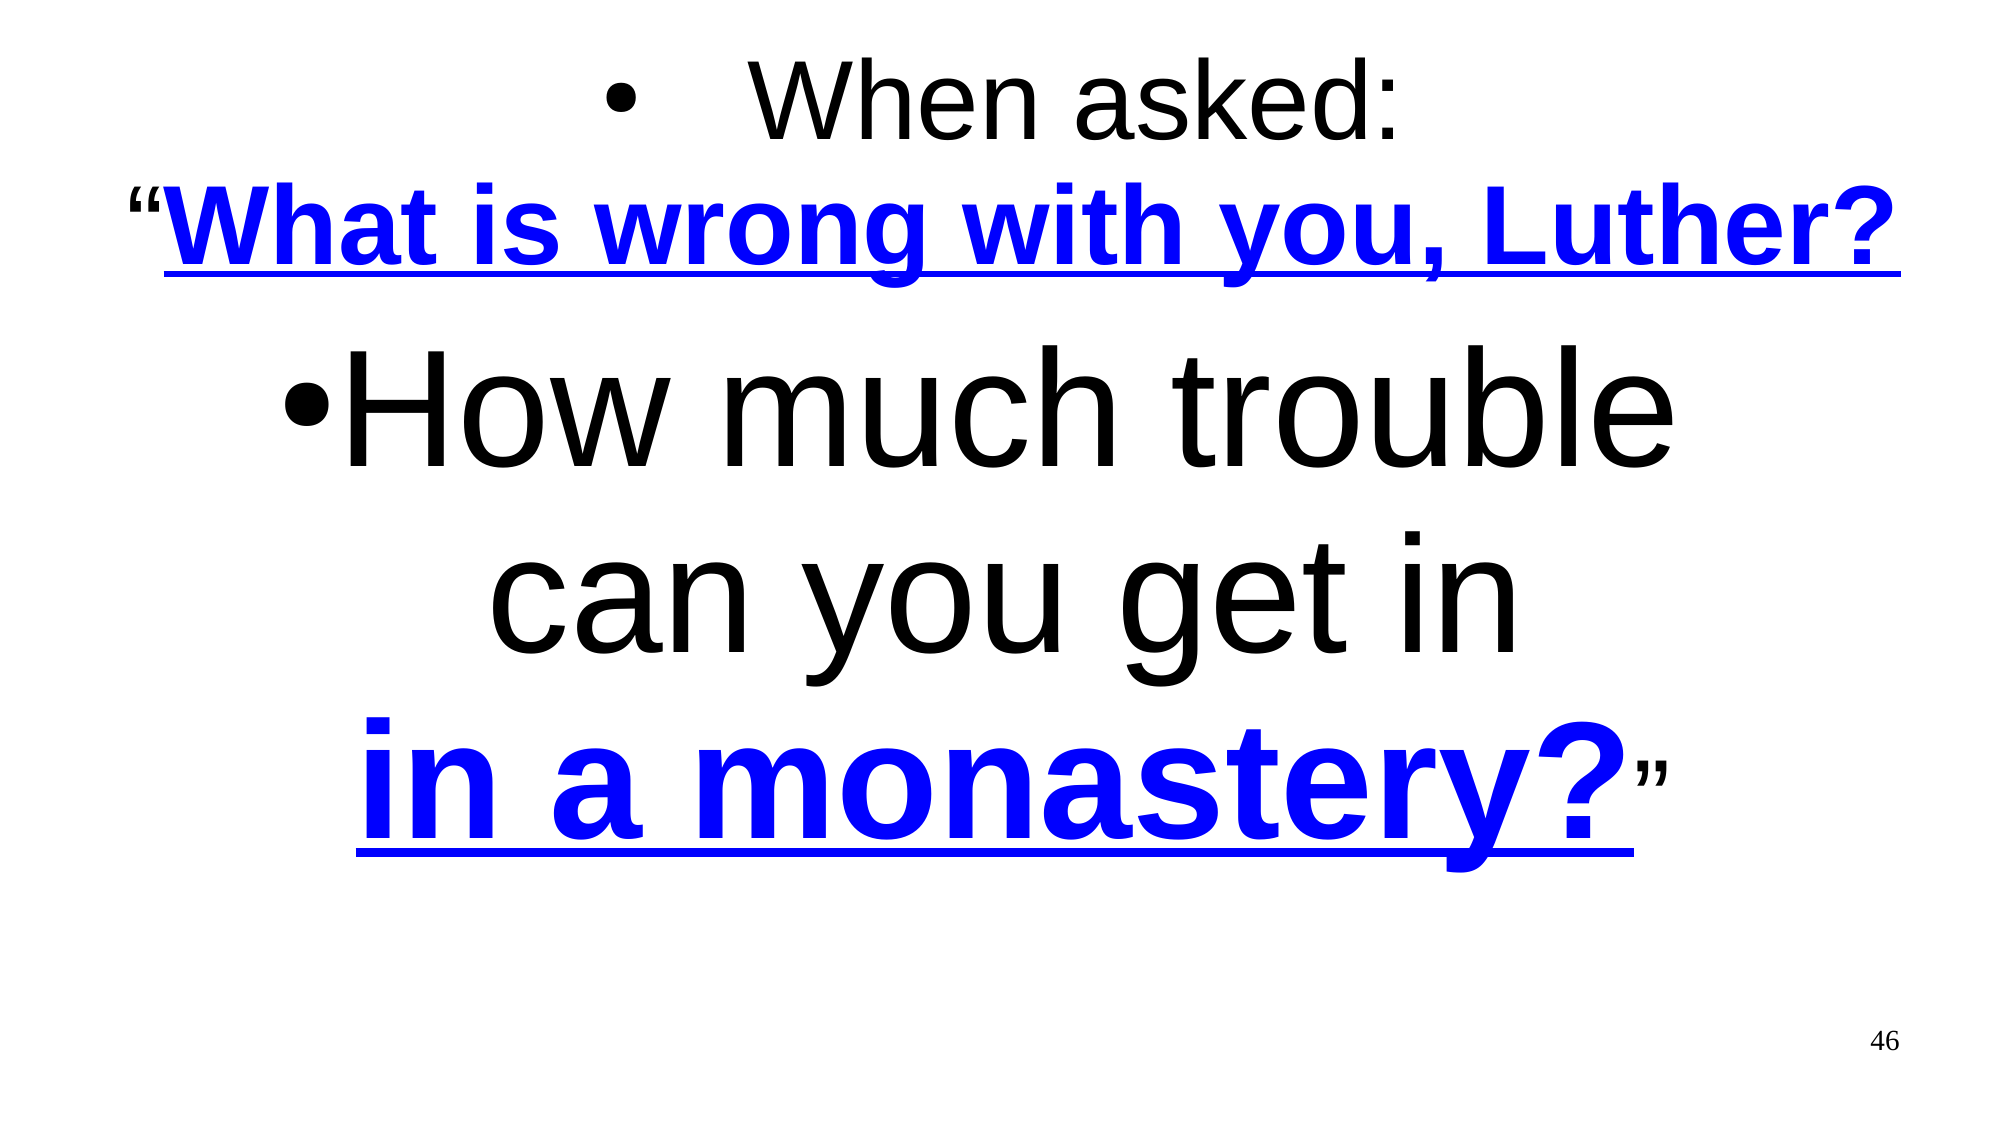

# When asked: “What is wrong with you, Luther?
How much trouble
can you get in
in a monastery?”
46